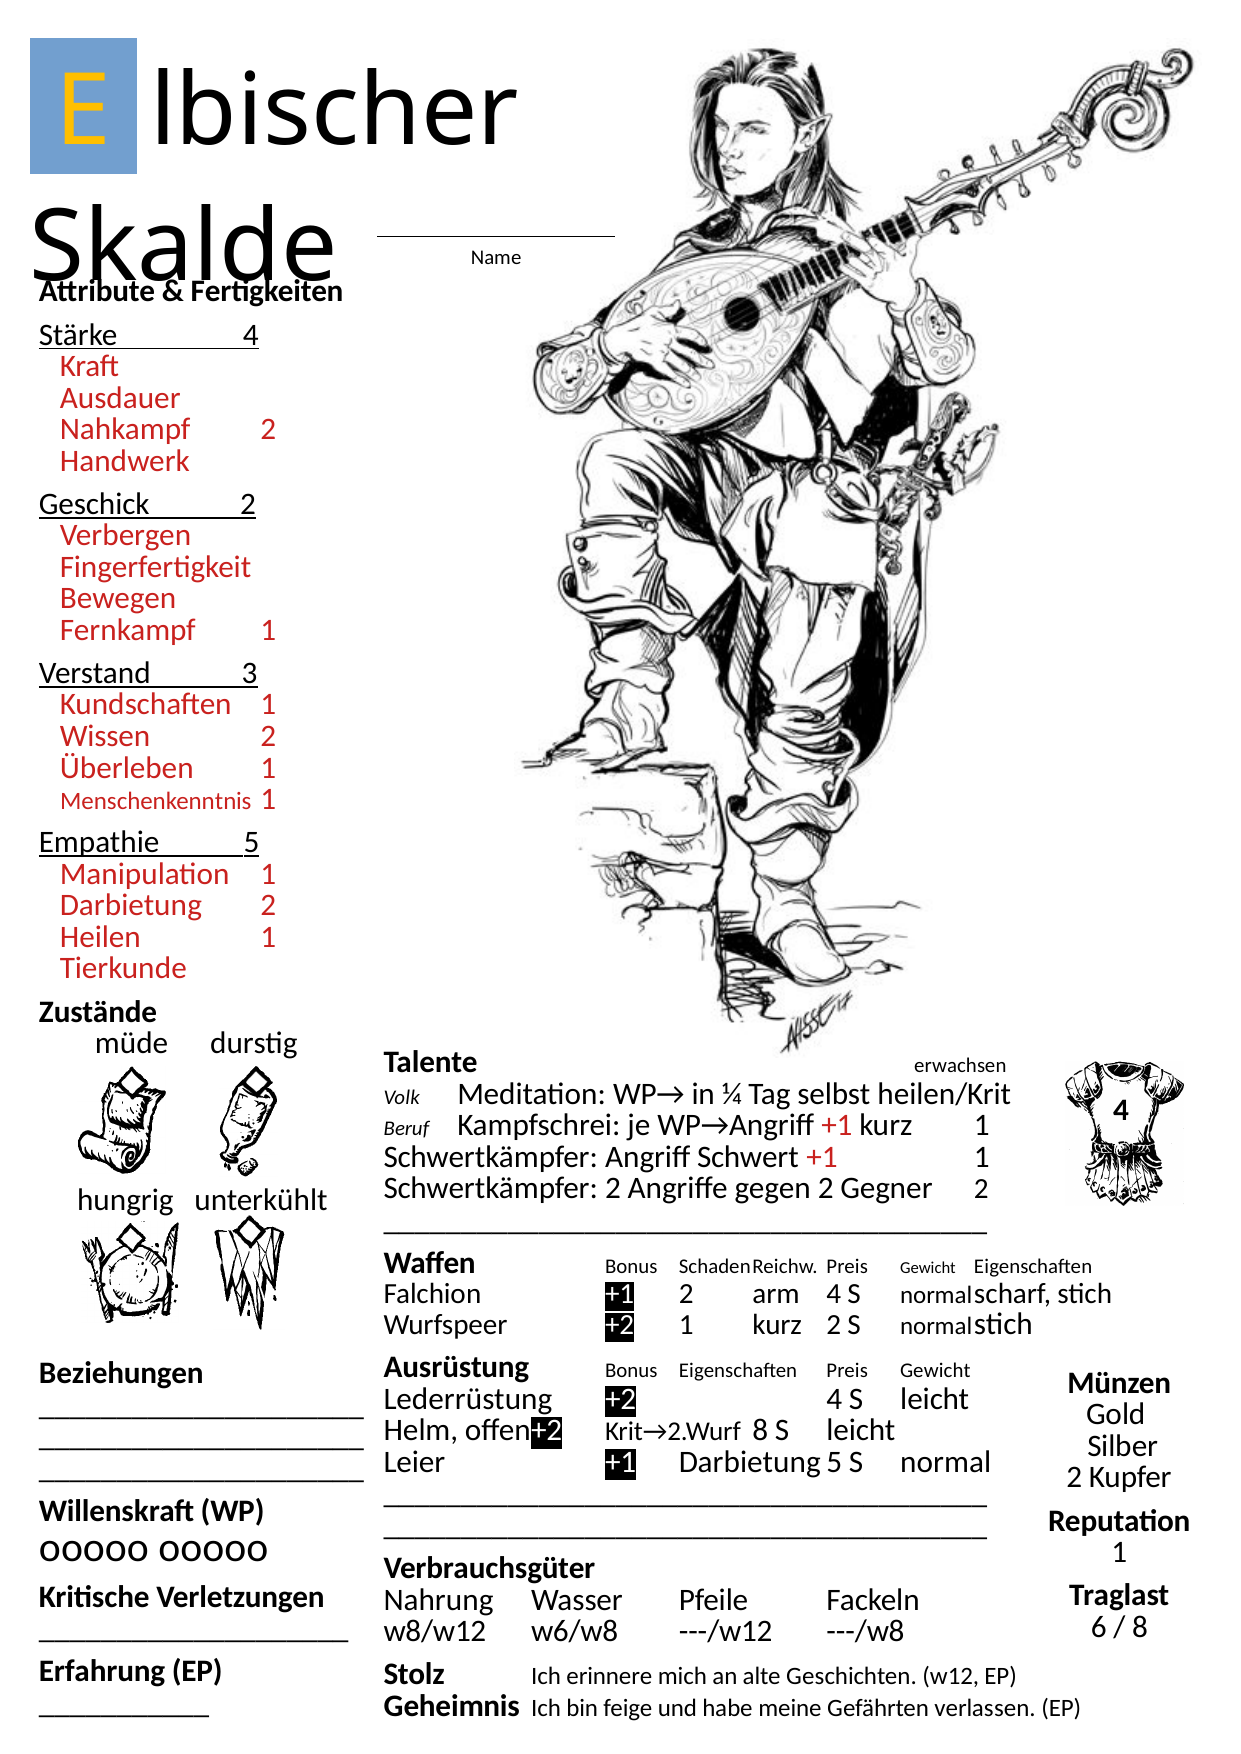

E lbischer
Skalde
Name
Attribute & Fertigkeiten
Stärke 4
 Kraft
 Ausdauer
 Nahkampf	2
 Handwerk
Geschick 2
 Verbergen
 Fingerfertigkeit
 Bewegen
 Fernkampf	1
Verstand 3
 Kundschaften	1
 Wissen		2
 Überleben	1
 Menschenkenntnis	1
Empathie 5
 Manipulation	1
 Darbietung	2
 Heilen		1
 Tierkunde
Zustände
 müde durstig
 hungrig unterkühlt
Beziehungen
_____________________
_____________________
_____________________
Willenskraft (WP)
ooooo ooooo
Kritische Verletzungen
____________________
Erfahrung (EP)
___________
Talente						 erwachsen
Volk	Meditation: WP→ in ¼ Tag selbst heilen/Krit
Beruf	Kampfschrei: je WP→Angriff +1 kurz	1
Schwertkämpfer: Angriff Schwert +1		1
Schwertkämpfer: 2 Angriffe gegen 2 Gegner	2
_______________________________________
Waffen		Bonus	Schaden	Reichw.	Preis	Gewicht	Eigenschaften
Falchion		+1	2	arm	4 S	normal	scharf, stich
Wurfspeer		+2	1	kurz	2 S	normal	stich
Ausrüstung		Bonus	Eigenschaften	Preis	Gewicht
Lederrüstung	+2			4 S	leicht
Helm, offen	+2	Krit→2.Wurf	8 S	leicht
Leier			+1	Darbietung	5 S	normal
_______________________________________
_______________________________________
Verbrauchsgüter
Nahrung	Wasser	Pfeile		Fackeln
w8/w12	w6/w8	---/w12	---/w8
Stolz		Ich erinnere mich an alte Geschichten. (w12, EP)
Geheimnis	Ich bin feige und habe meine Gefährten verlassen. (EP)
4
Münzen
Gold
 Silber
2 Kupfer
Reputation
1
Traglast
6 / 8